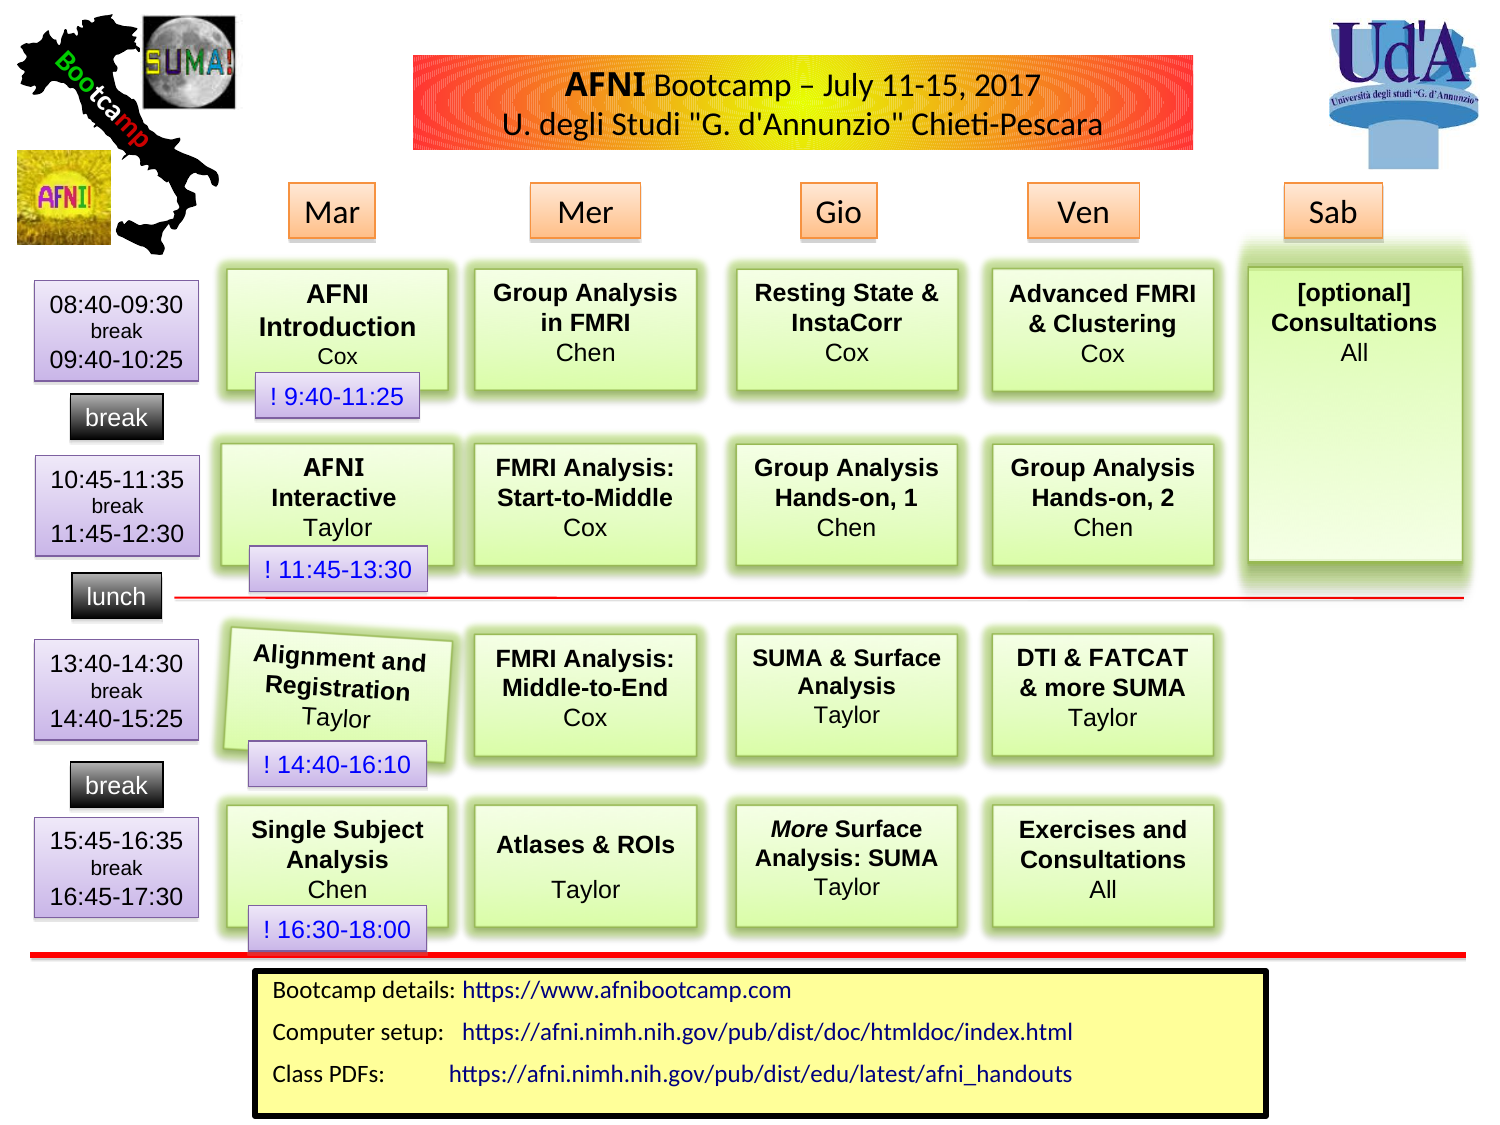

Bootcamp
AFNI Bootcamp – July 11-15, 2017
U. degli Studi "G. d'Annunzio" Chieti-Pescara
Mar
Mer
Gio
Ven
Sab
[optional]
Consultations
All
Advanced FMRI & Clustering
Cox
Resting State & InstaCorr
Cox
AFNI
Introduction
Cox
Group Analysis in FMRI
Chen
08:40-09:30
break
09:40-10:25
! 9:40-11:25
break
AFNI
Interactive
Taylor
FMRI Analysis: Start-to-Middle
Cox
Group Analysis Hands-on, 1
Chen
Group Analysis Hands-on, 2
Chen
10:45-11:35
break
11:45-12:30
! 11:45-13:30
lunch
Alignment and
Registration
Taylor
FMRI Analysis: Middle-to-End
Cox
SUMA & Surface Analysis
Taylor
DTI & FATCAT
& more SUMA
Taylor
13:40-14:30
break
14:40-15:25
! 14:40-16:10
break
Atlases & ROIs
Taylor
More Surface Analysis: SUMA
Taylor
Exercises and Consultations
All
Single Subject Analysis
Chen
15:45-16:35
break
16:45-17:30
! 16:30-18:00
Bootcamp details: https://www.afnibootcamp.com
Computer setup: https://afni.nimh.nih.gov/pub/dist/doc/htmldoc/index.html
Class PDFs: https://afni.nimh.nih.gov/pub/dist/edu/latest/afni_handouts